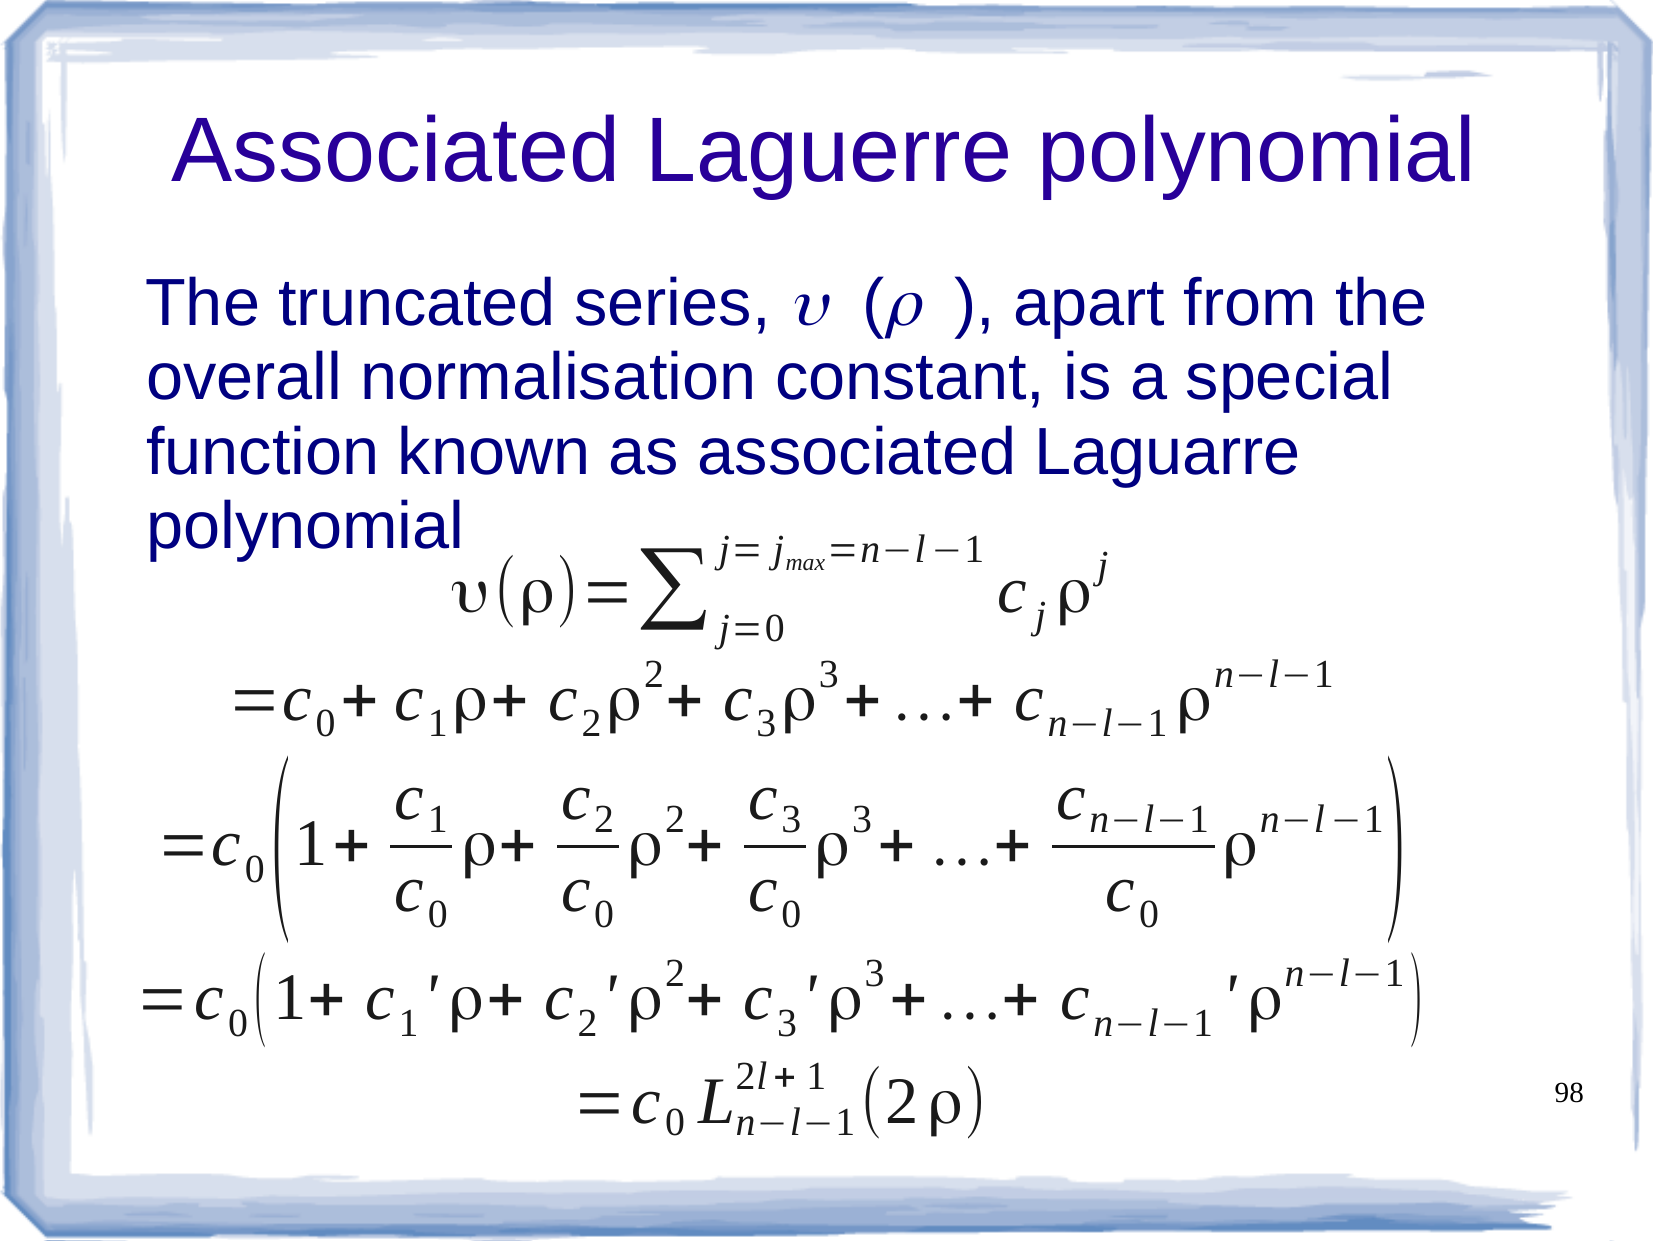

# Associated Laguerre polynomial
 The truncated series, u (r ), apart from the overall normalisation constant, is a special function known as associated Laguarre polynomial
98